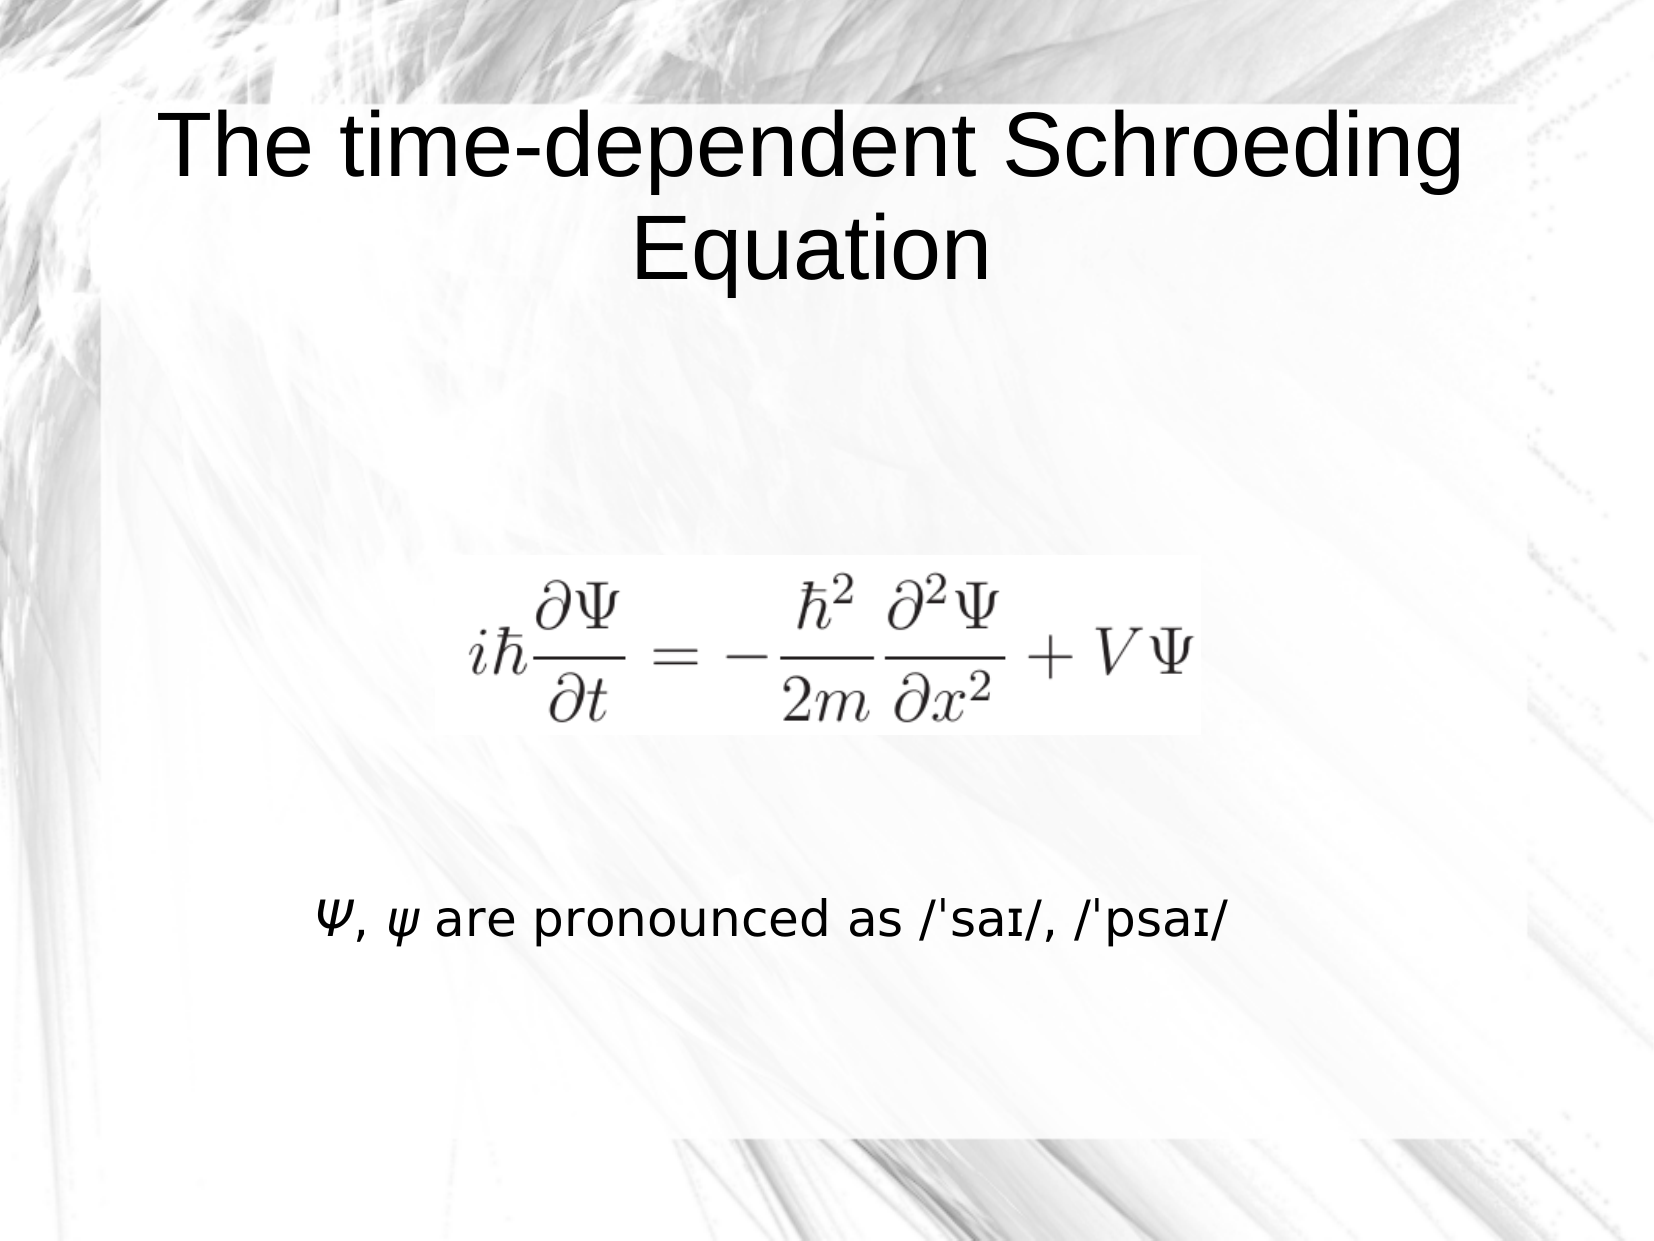

# The time-dependent Schroeding Equation
Ψ, ψ are pronounced as /ˈsaɪ/, /ˈpsaɪ/